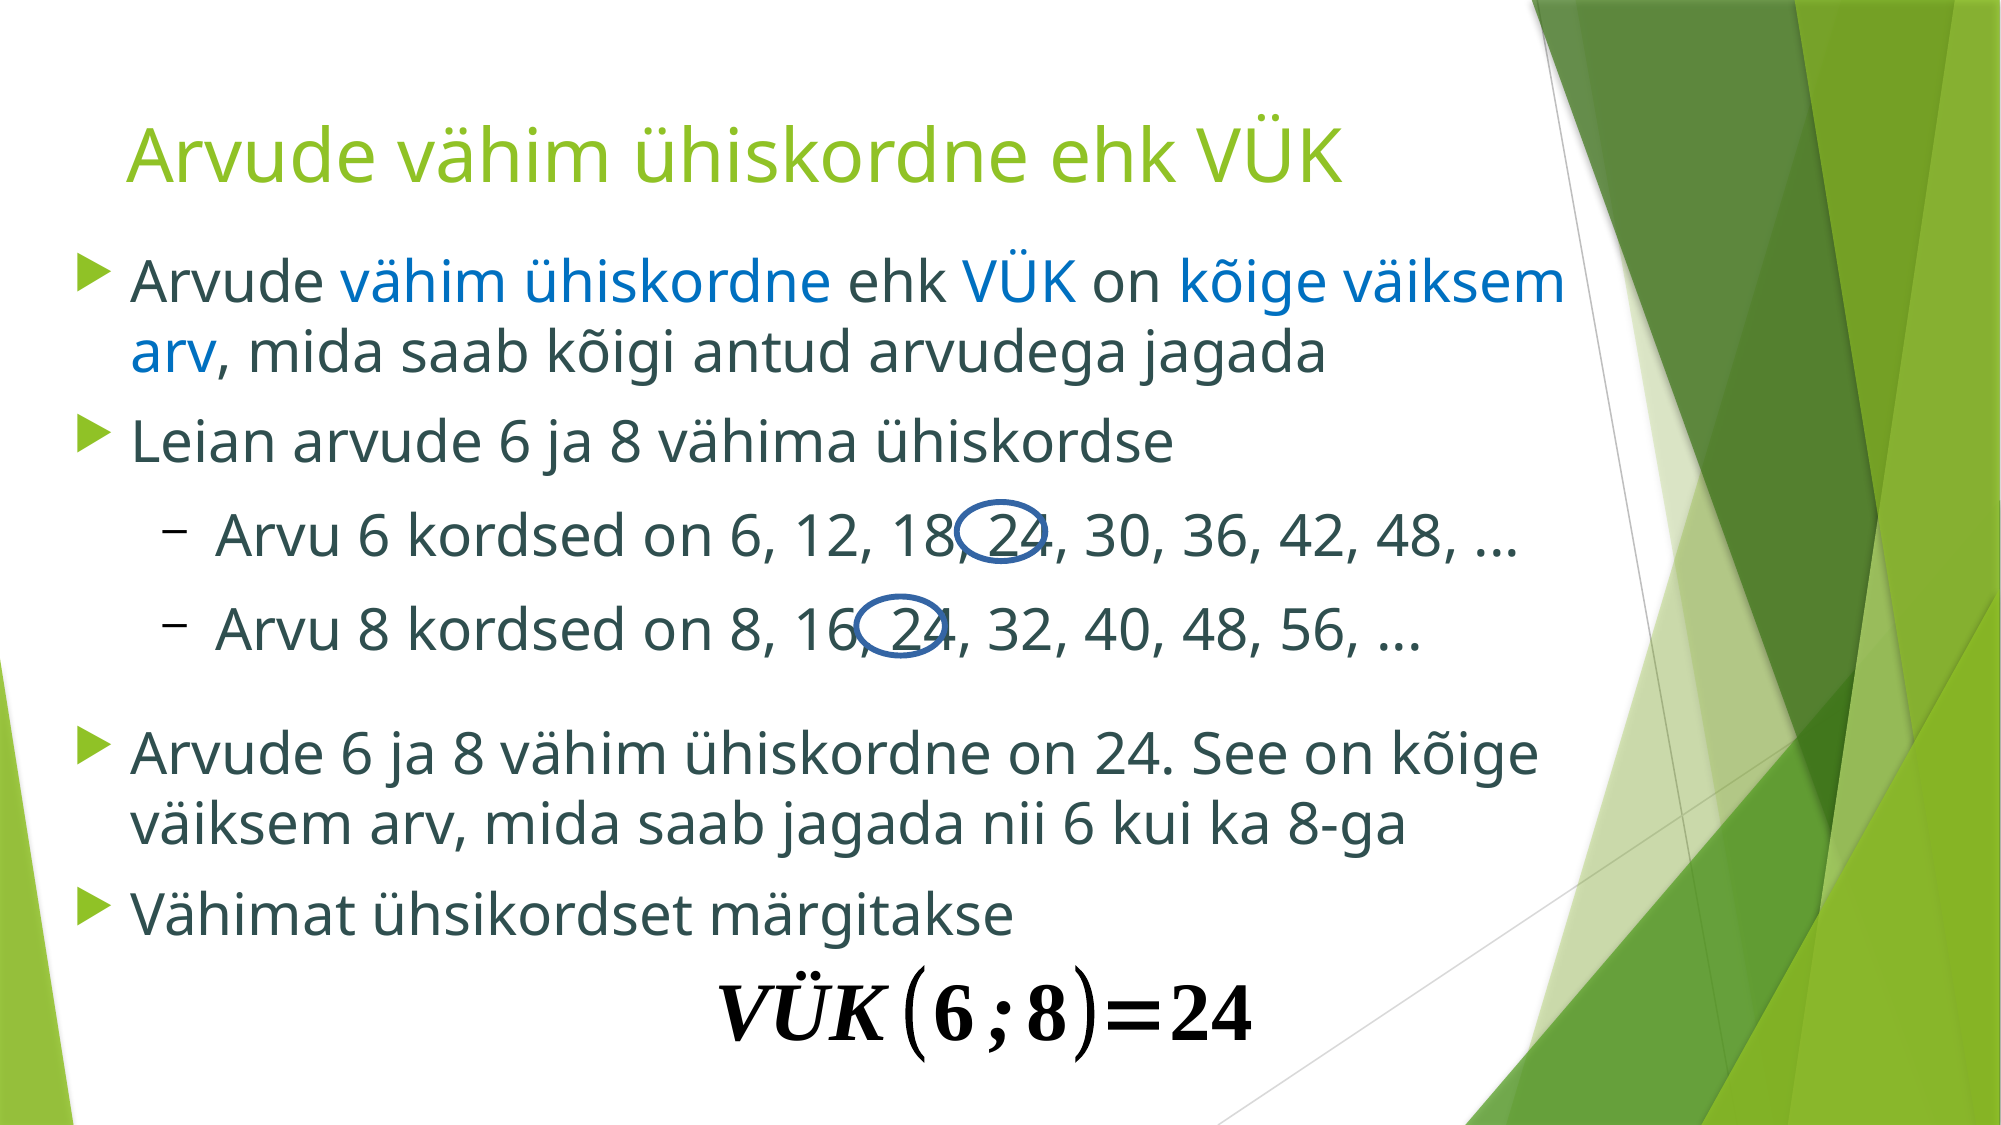

# Arvude vähim ühiskordne ehk VÜK
Arvude vähim ühiskordne ehk VÜK on kõige väiksem arv, mida saab kõigi antud arvudega jagada
Leian arvude 6 ja 8 vähima ühiskordse
Arvu 6 kordsed on 6, 12, 18, 24, 30, 36, 42, 48, ...
Arvu 8 kordsed on 8, 16, 24, 32, 40, 48, 56, ...
Arvude 6 ja 8 vähim ühiskordne on 24. See on kõige väiksem arv, mida saab jagada nii 6 kui ka 8-ga
Vähimat ühsikordset märgitakse